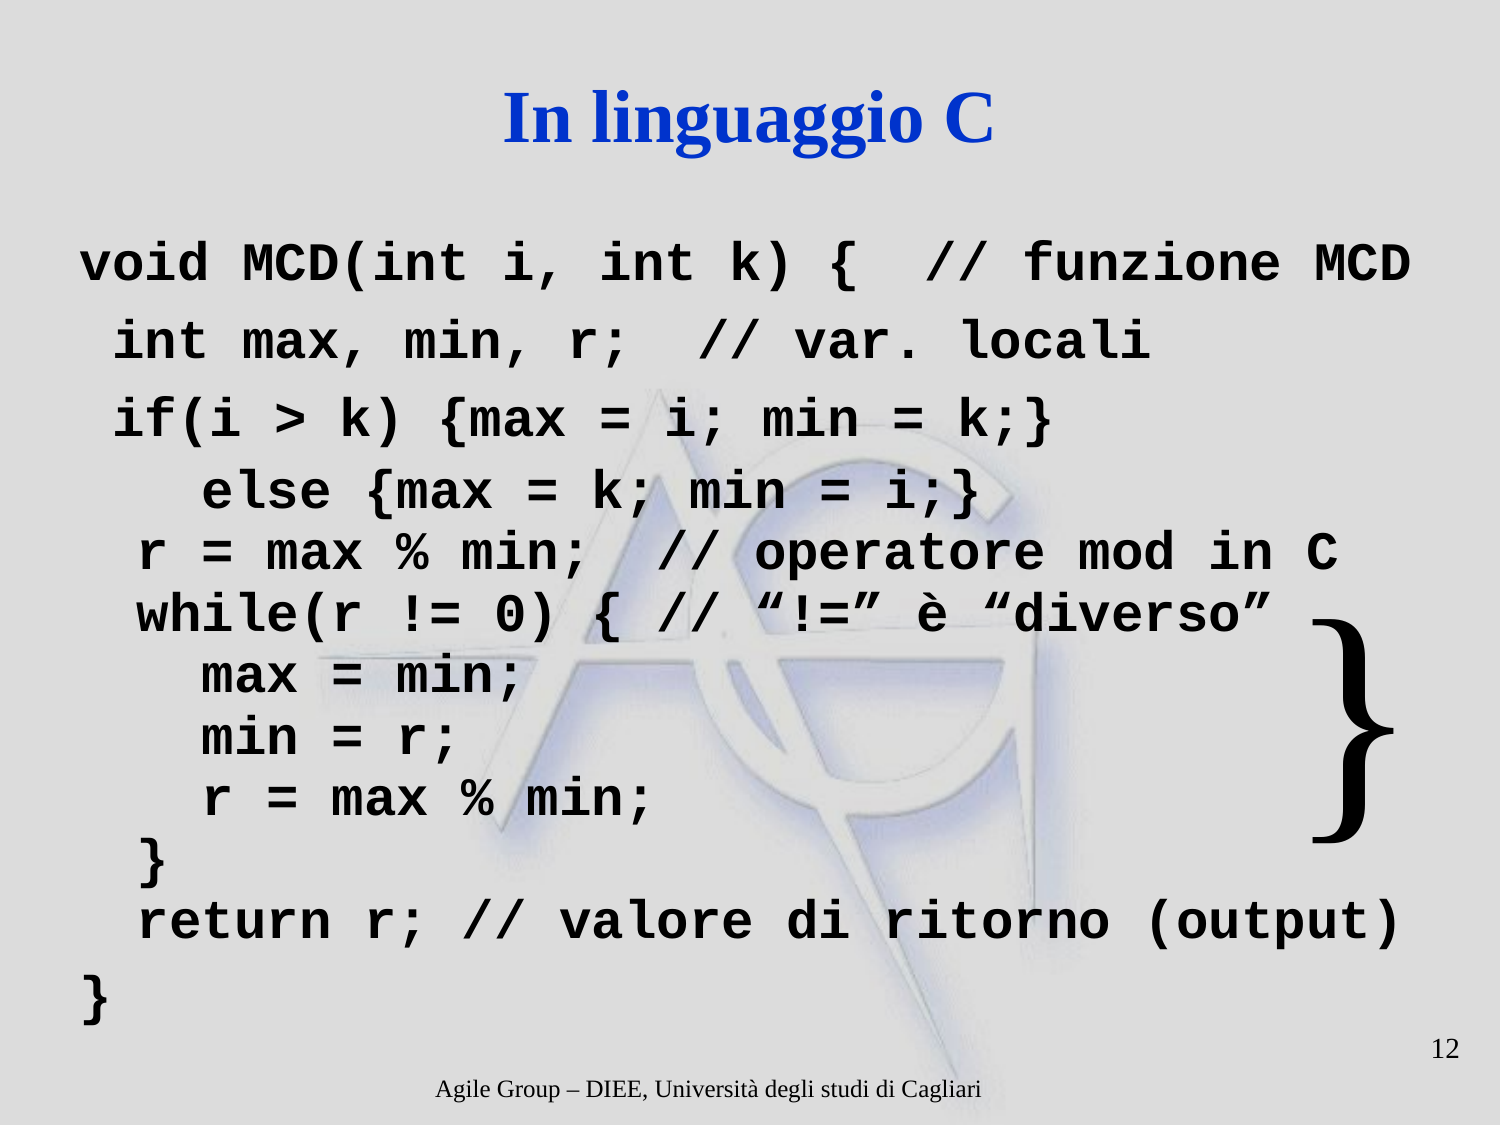

# In linguaggio C
void MCD(int i, int k) { // funzione MCD
 int max, min, r; // var. locali
 if(i > k) {max = i; min = k;}
 else {max = k; min = i;}
r = max % min; // operatore mod in C
while(r != 0) { // “!=” è “diverso”
 max = min;
 min = r;
 r = max % min;
}
return r; // valore di ritorno (output)
 }
 }
12